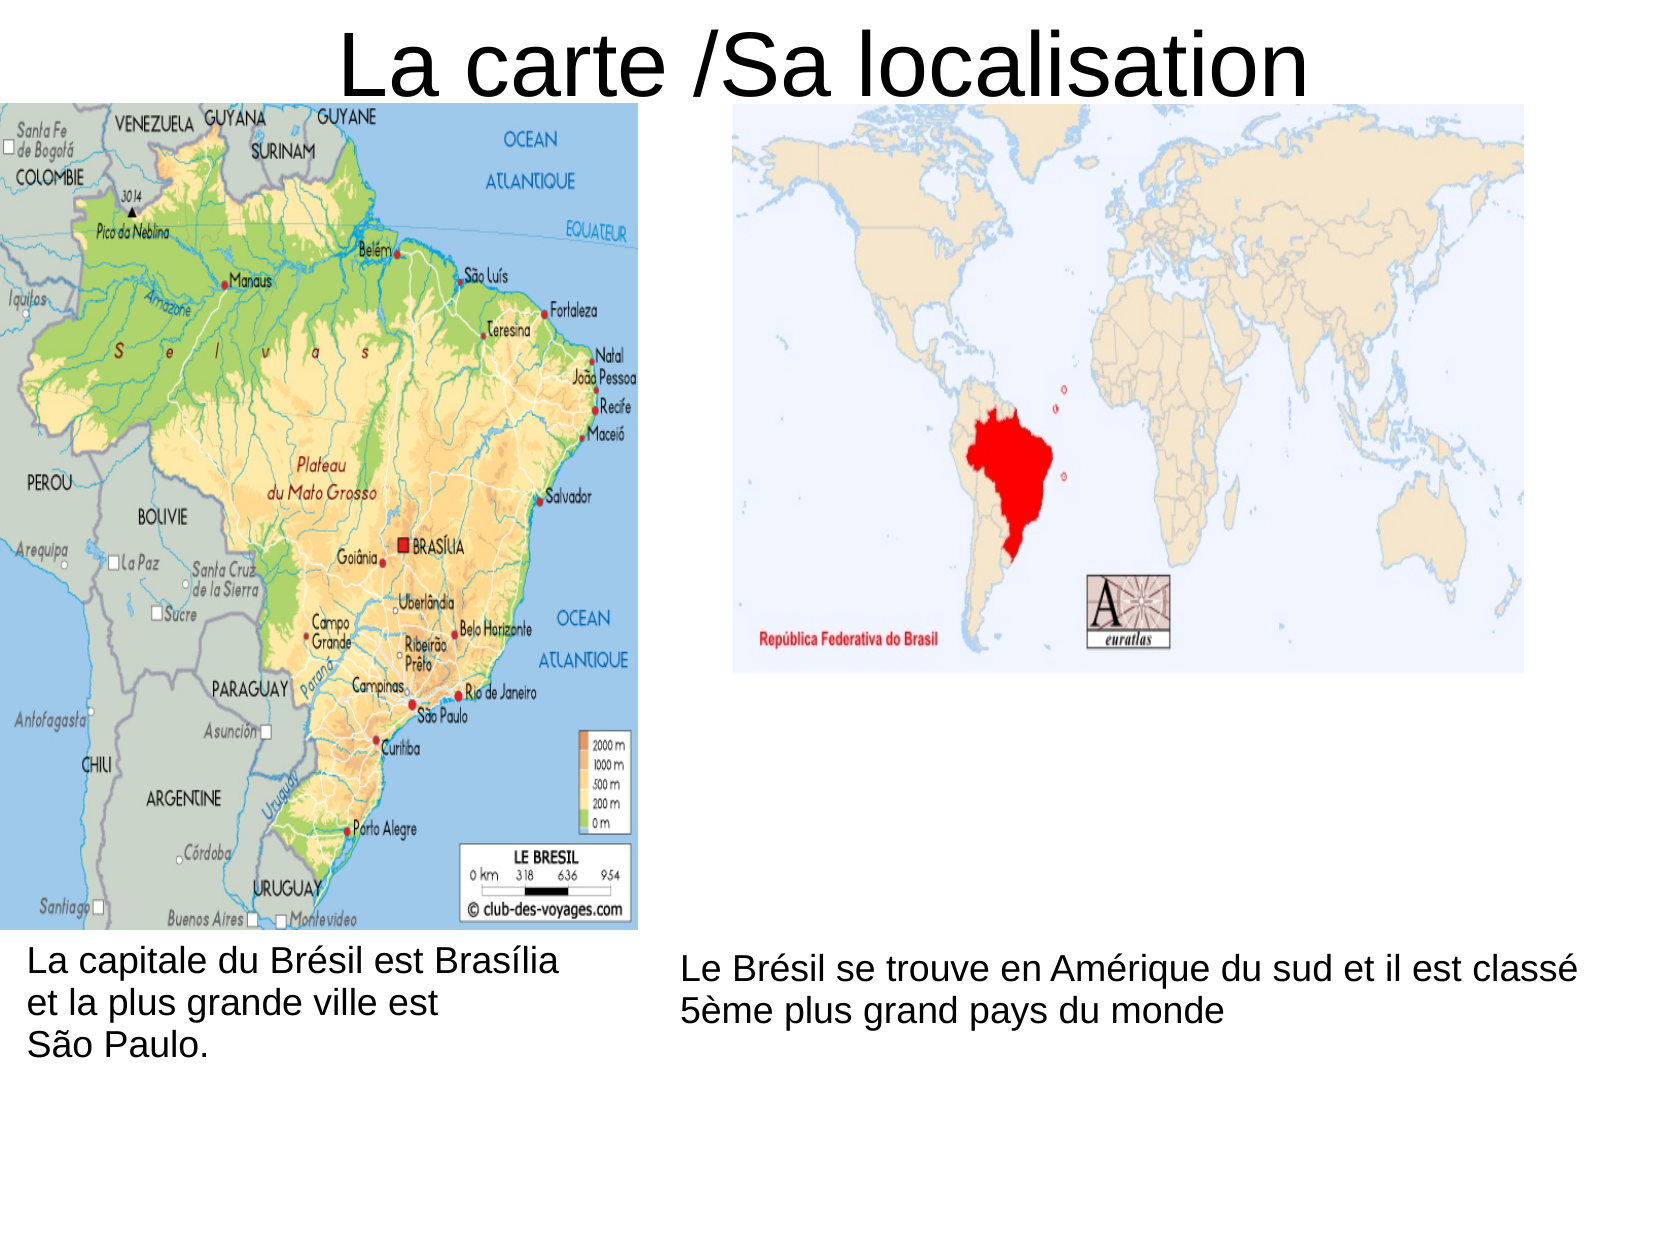

# La carte /Sa localisation
La capitale du Brésil est Brasília
et la plus grande ville est
São Paulo.
Le Brésil se trouve en Amérique du sud et il est classé 5ème plus grand pays du monde